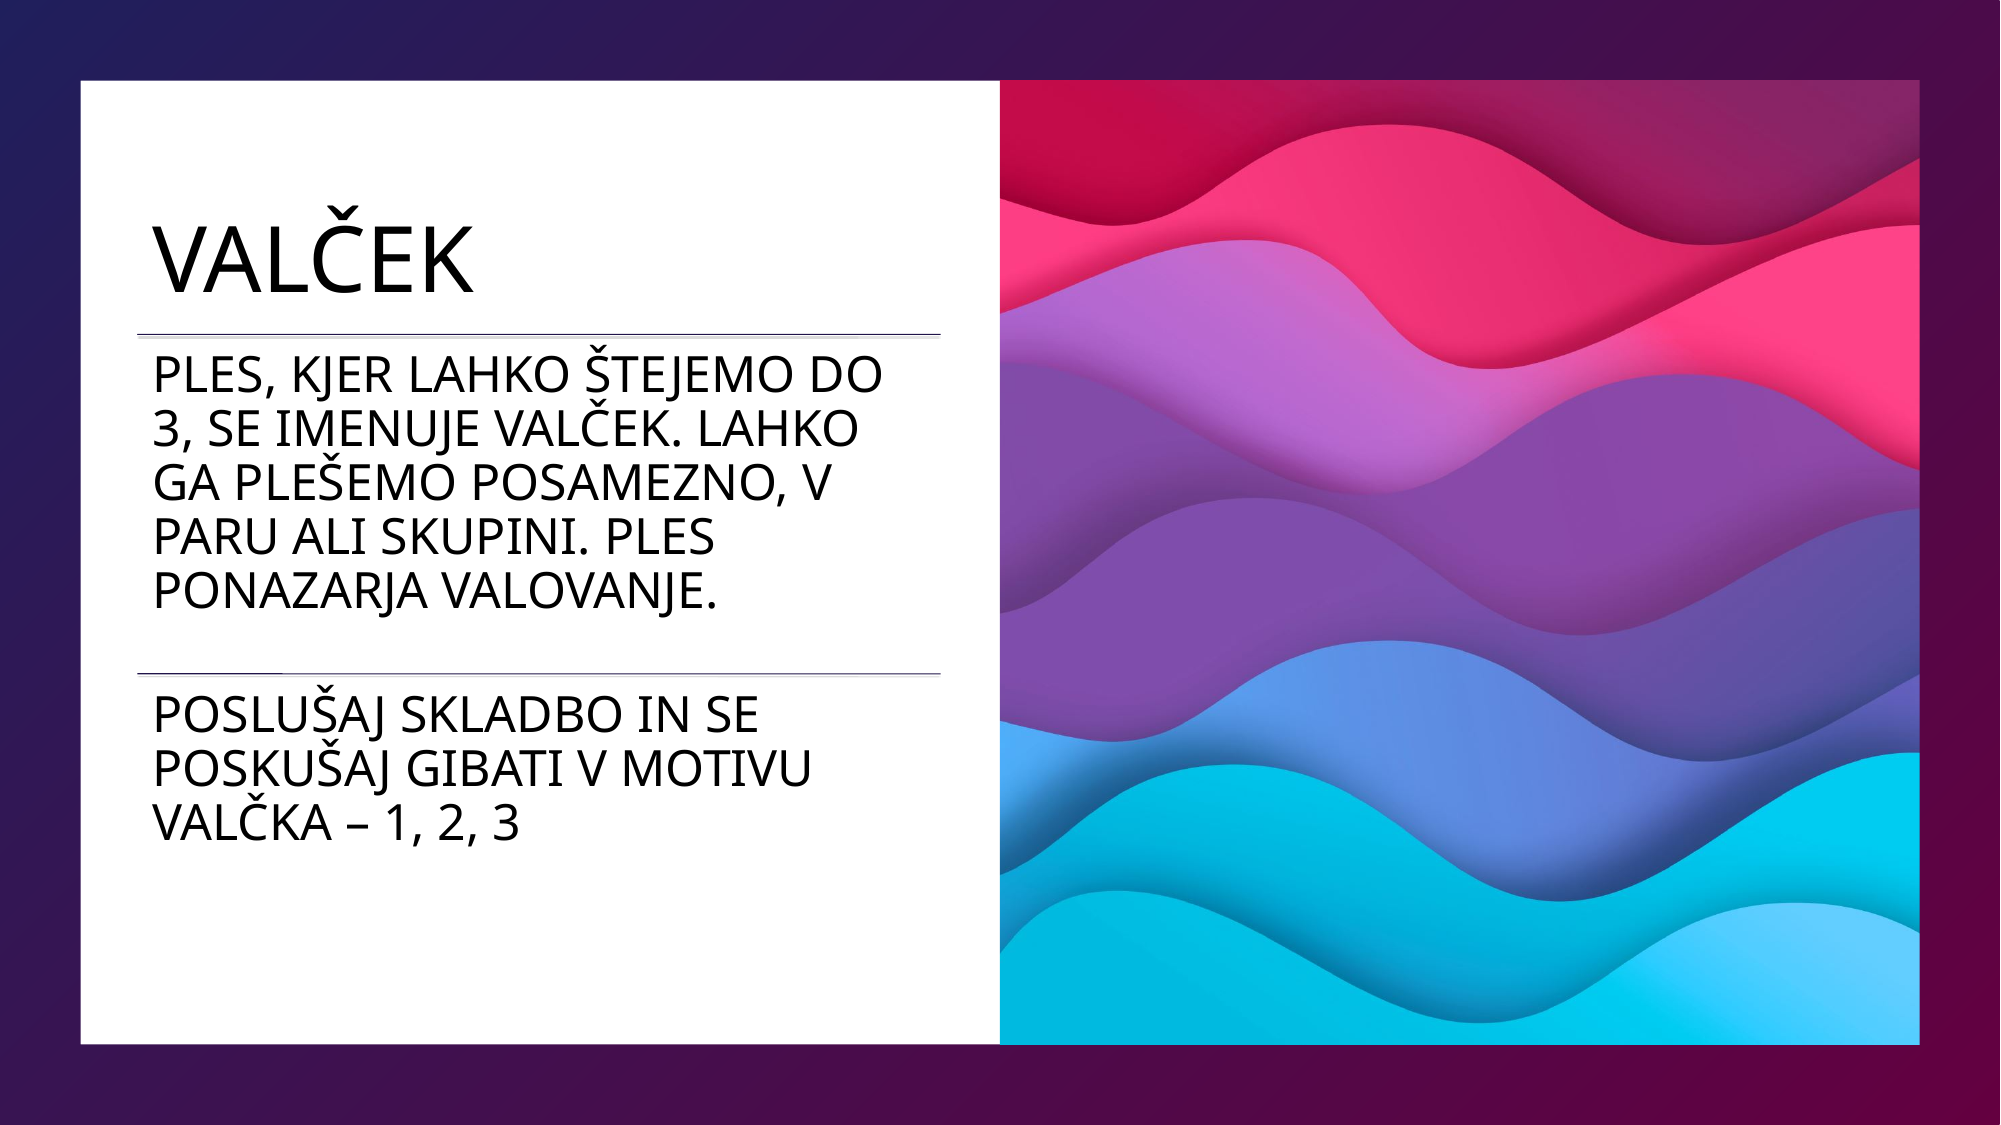

# VALČEK
PLES, KJER LAHKO ŠTEJEMO DO 3, SE IMENUJE VALČEK. LAHKO GA PLEŠEMO POSAMEZNO, V PARU ALI SKUPINI. PLES PONAZARJA VALOVANJE.
POSLUŠAJ SKLADBO IN SE POSKUŠAJ GIBATI V MOTIVU VALČKA – 1, 2, 3